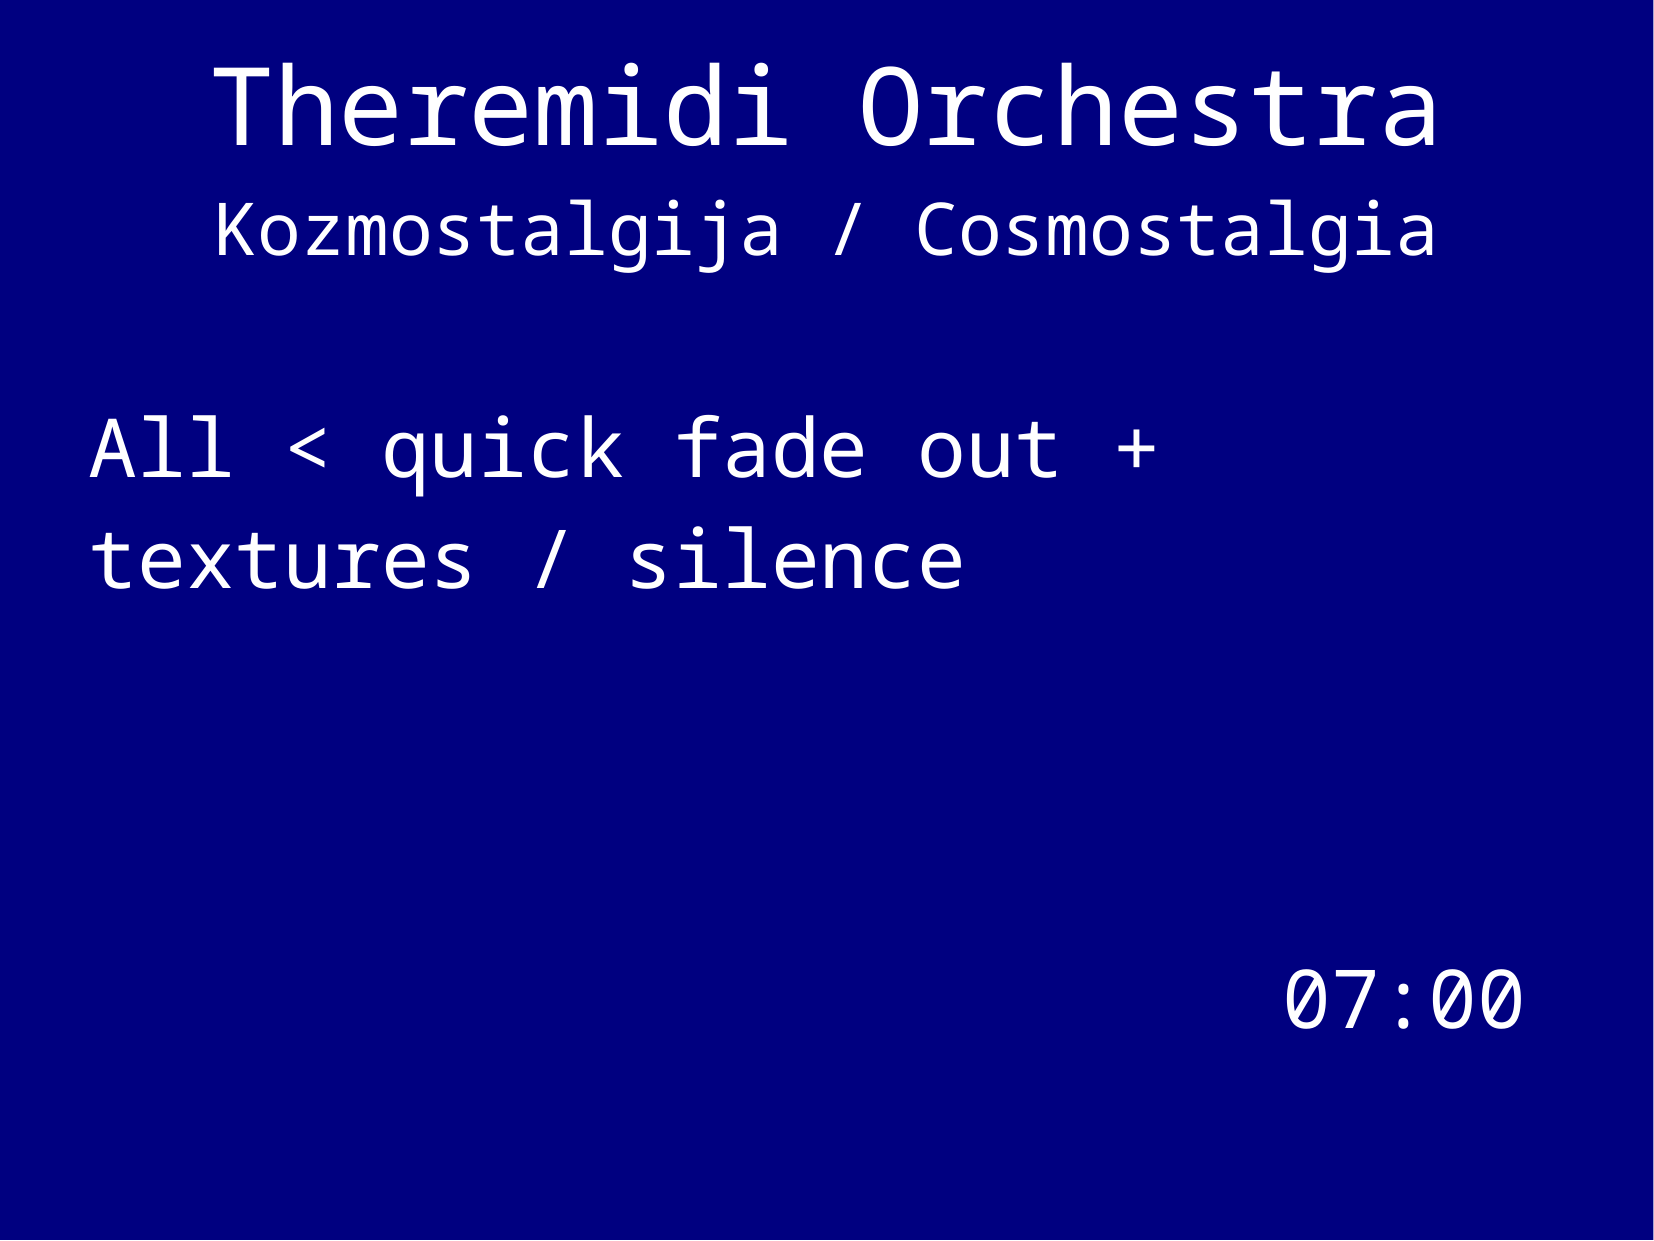

# Theremidi Orchestra Kozmostalgija / Cosmostalgia
All < quick fade out + textures / silence
07:00